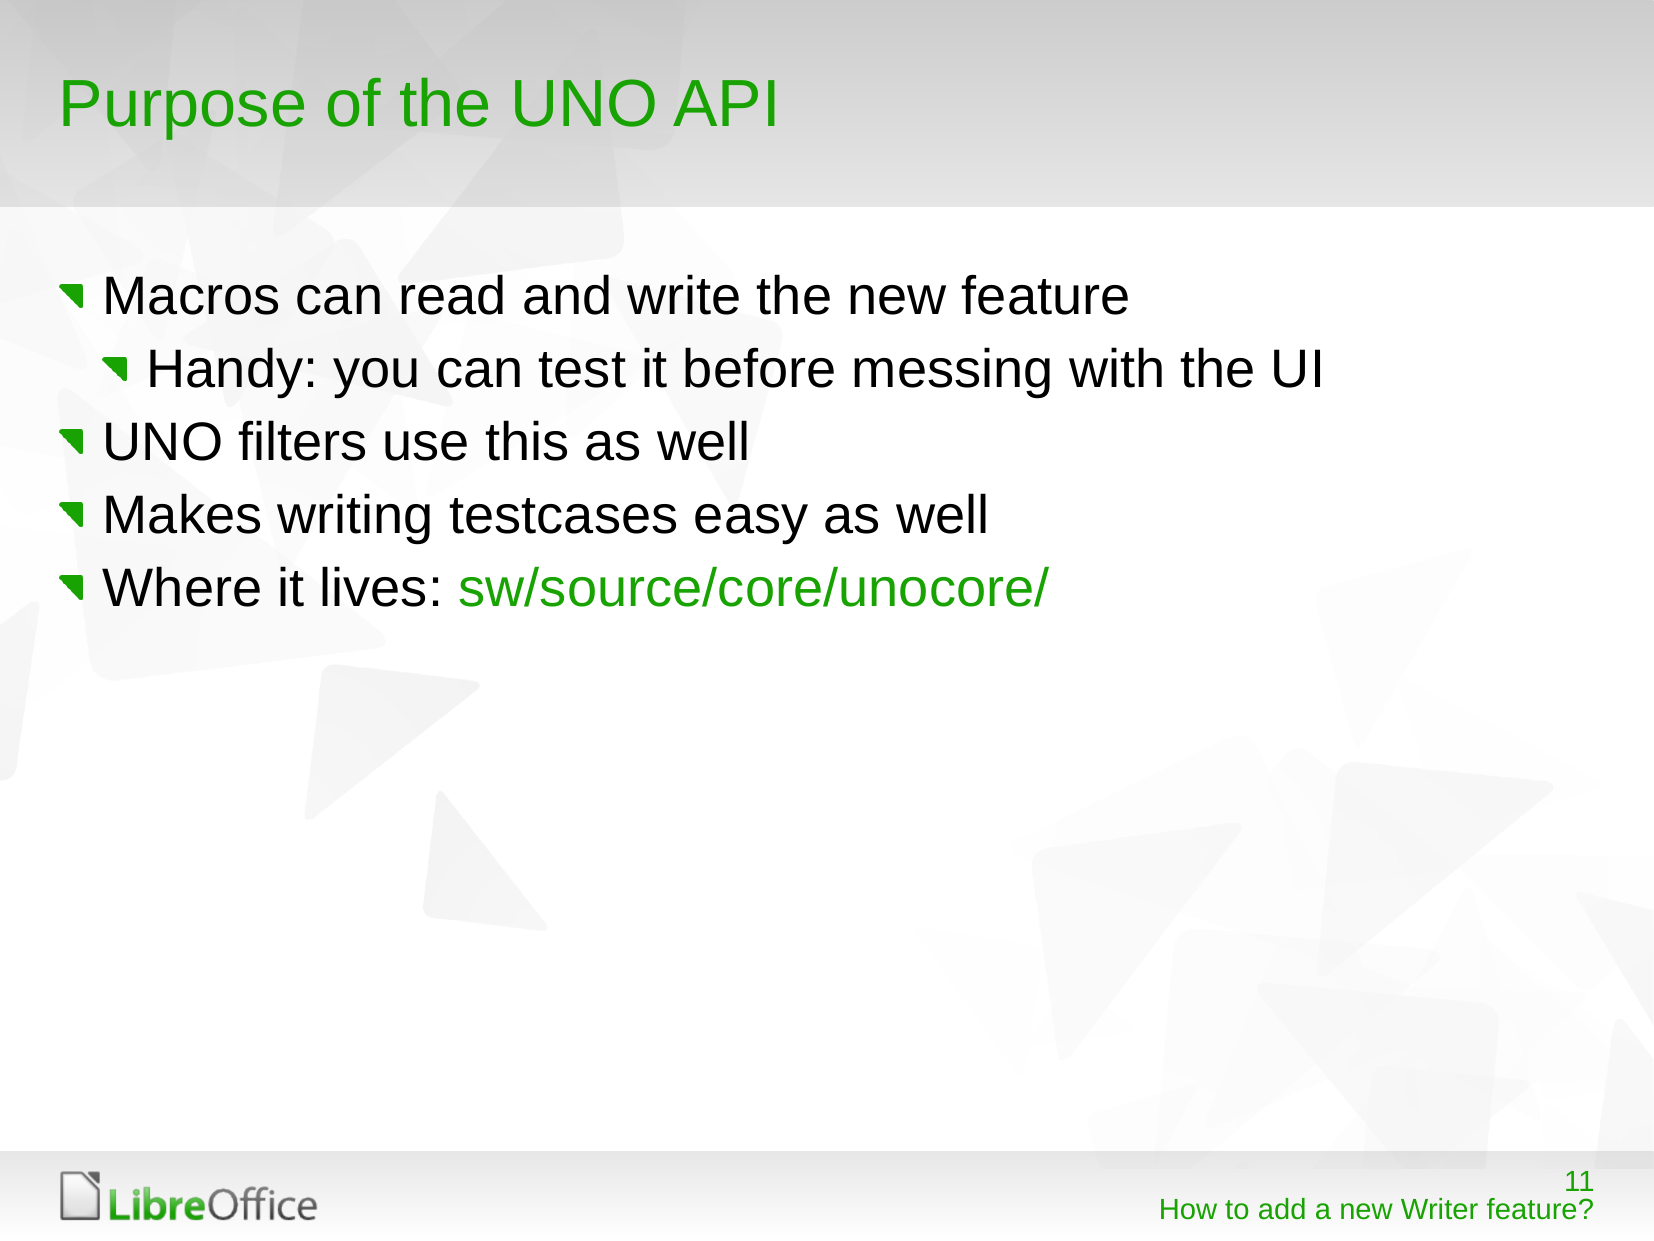

# Purpose of the UNO API
Macros can read and write the new feature
Handy: you can test it before messing with the UI
UNO filters use this as well
Makes writing testcases easy as well
Where it lives: sw/source/core/unocore/
11
How to add a new Writer feature?